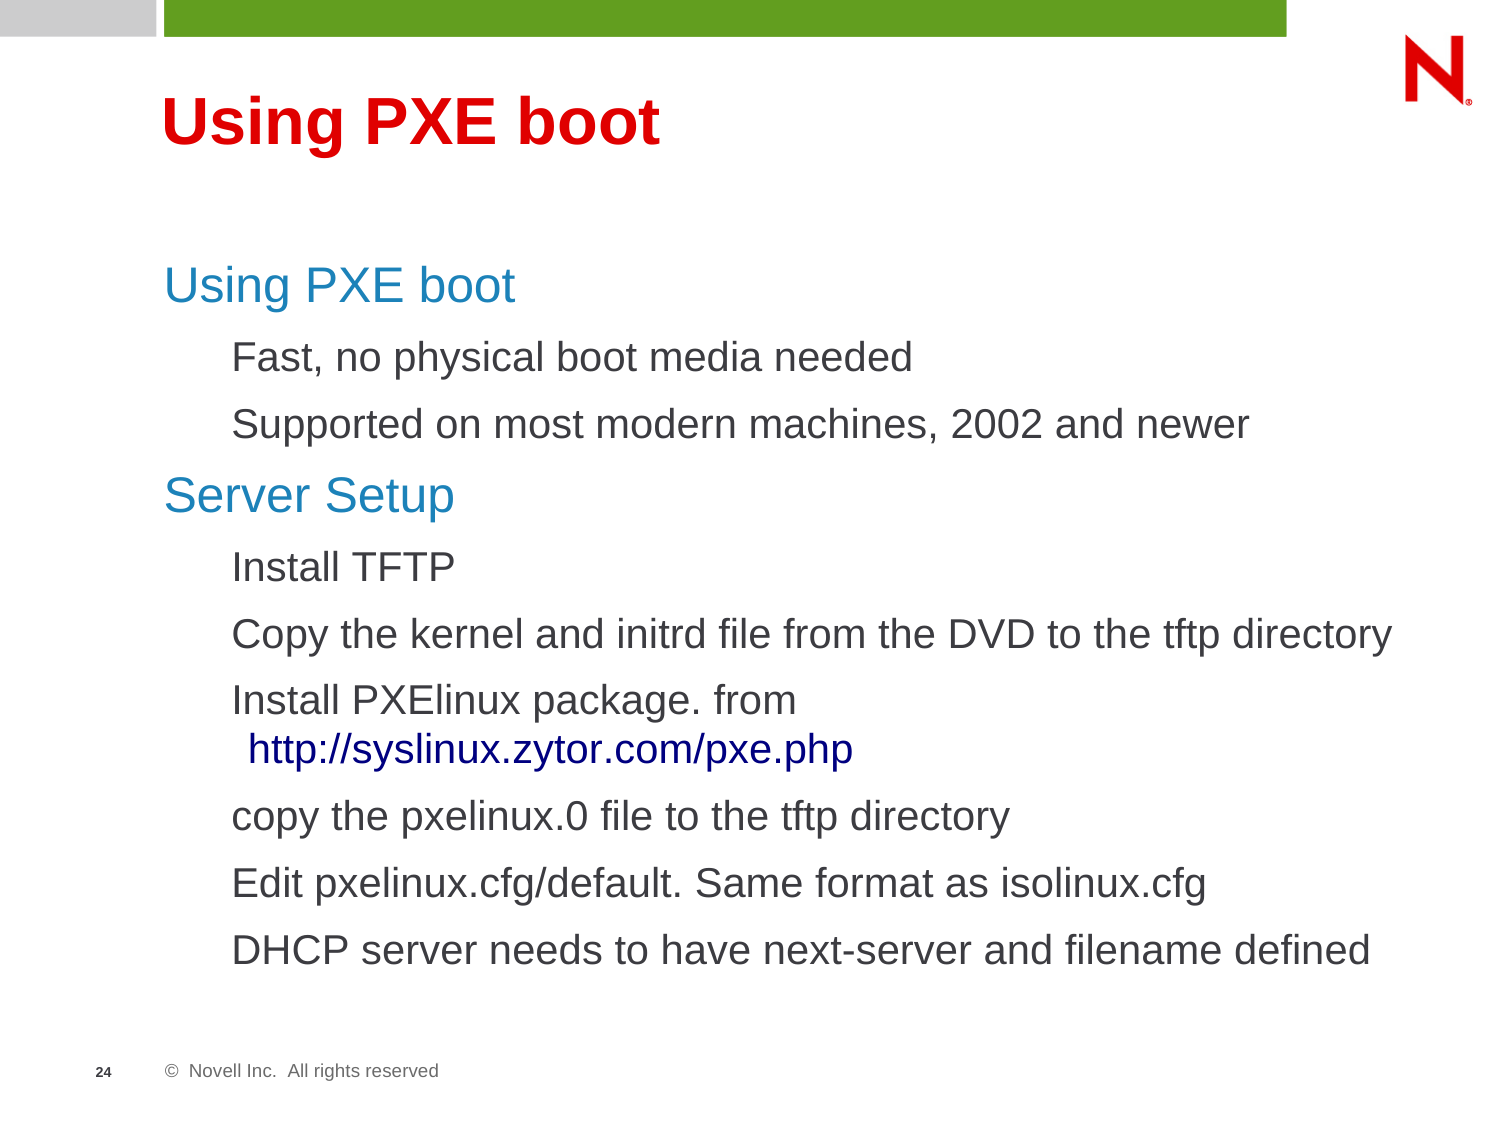

# Using PXE boot
Using PXE boot
 Fast, no physical boot media needed
 Supported on most modern machines, 2002 and newer
Server Setup
 Install TFTP
 Copy the kernel and initrd file from the DVD to the tftp directory
 Install PXElinux package. from http://syslinux.zytor.com/pxe.php
 copy the pxelinux.0 file to the tftp directory
 Edit pxelinux.cfg/default. Same format as isolinux.cfg
 DHCP server needs to have next-server and filename defined